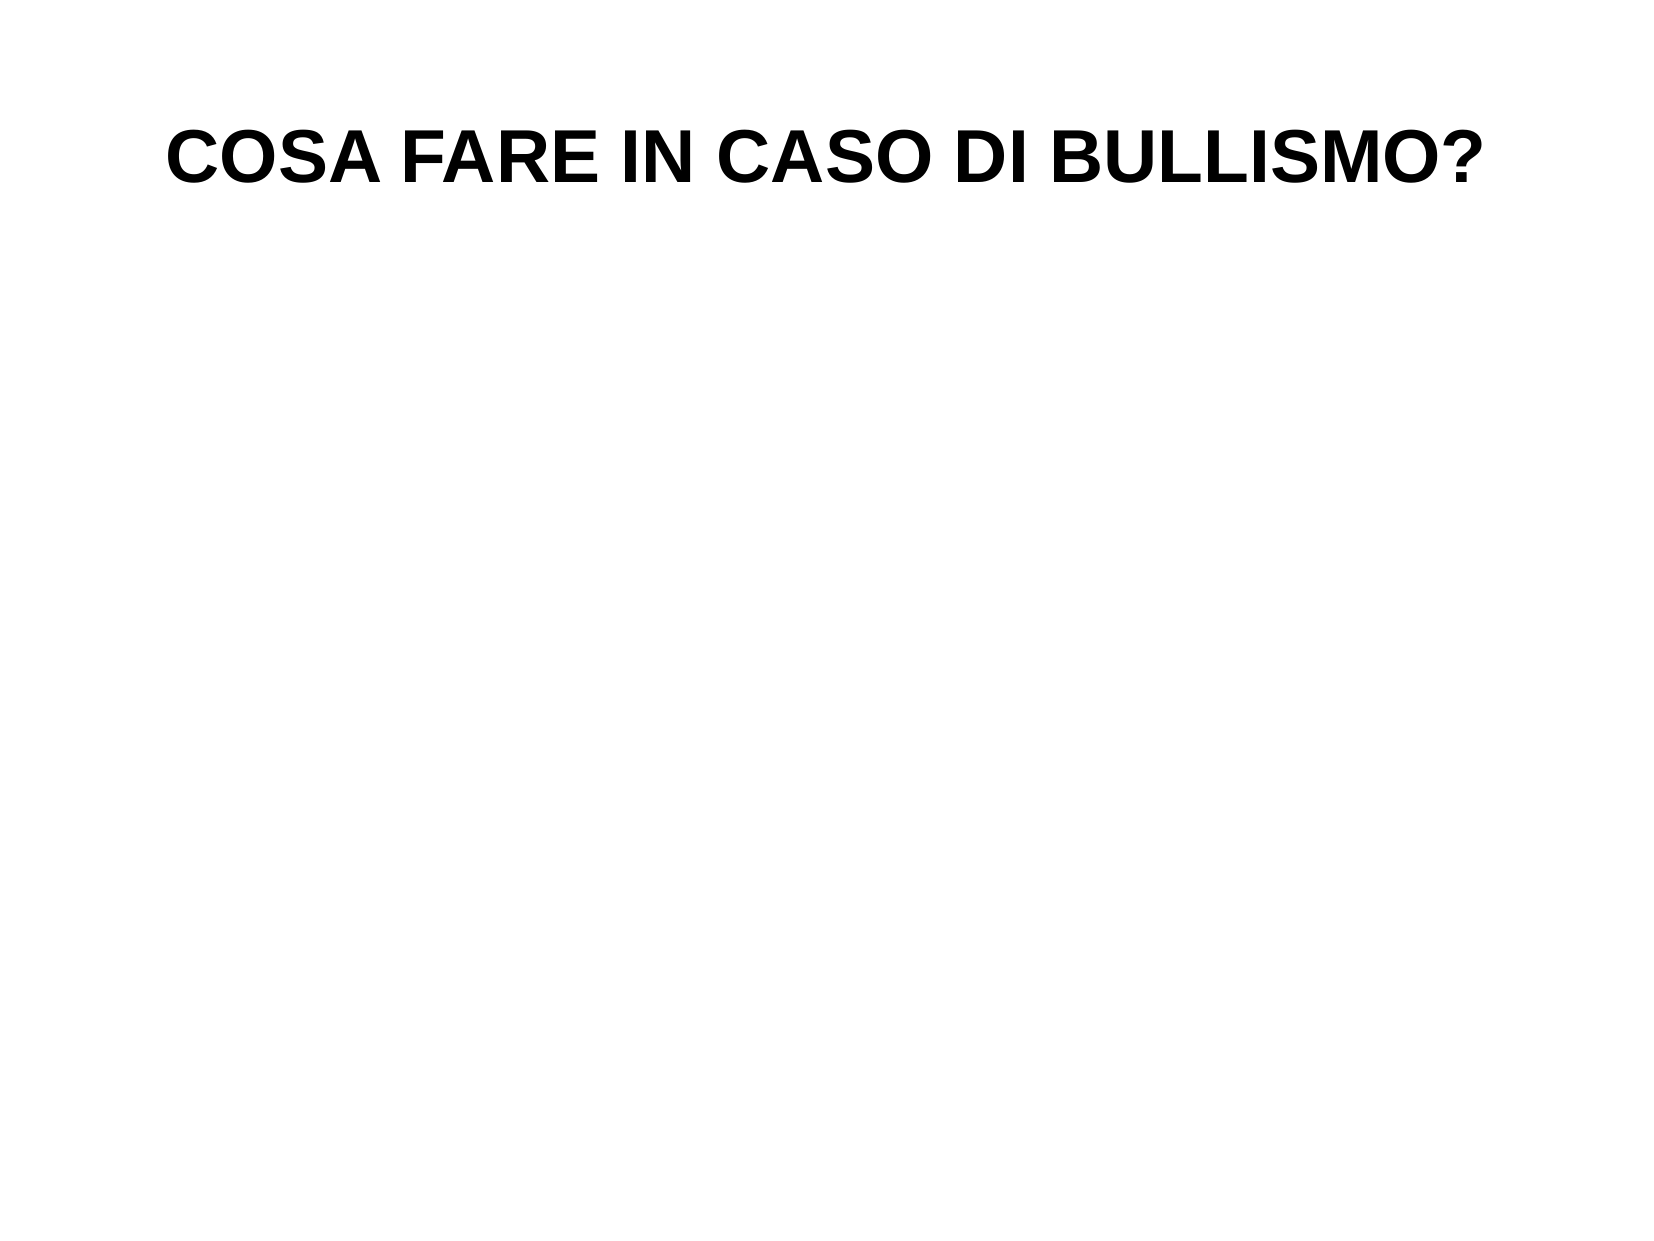

# COSA FARE IN CASO DI BULLISMO?